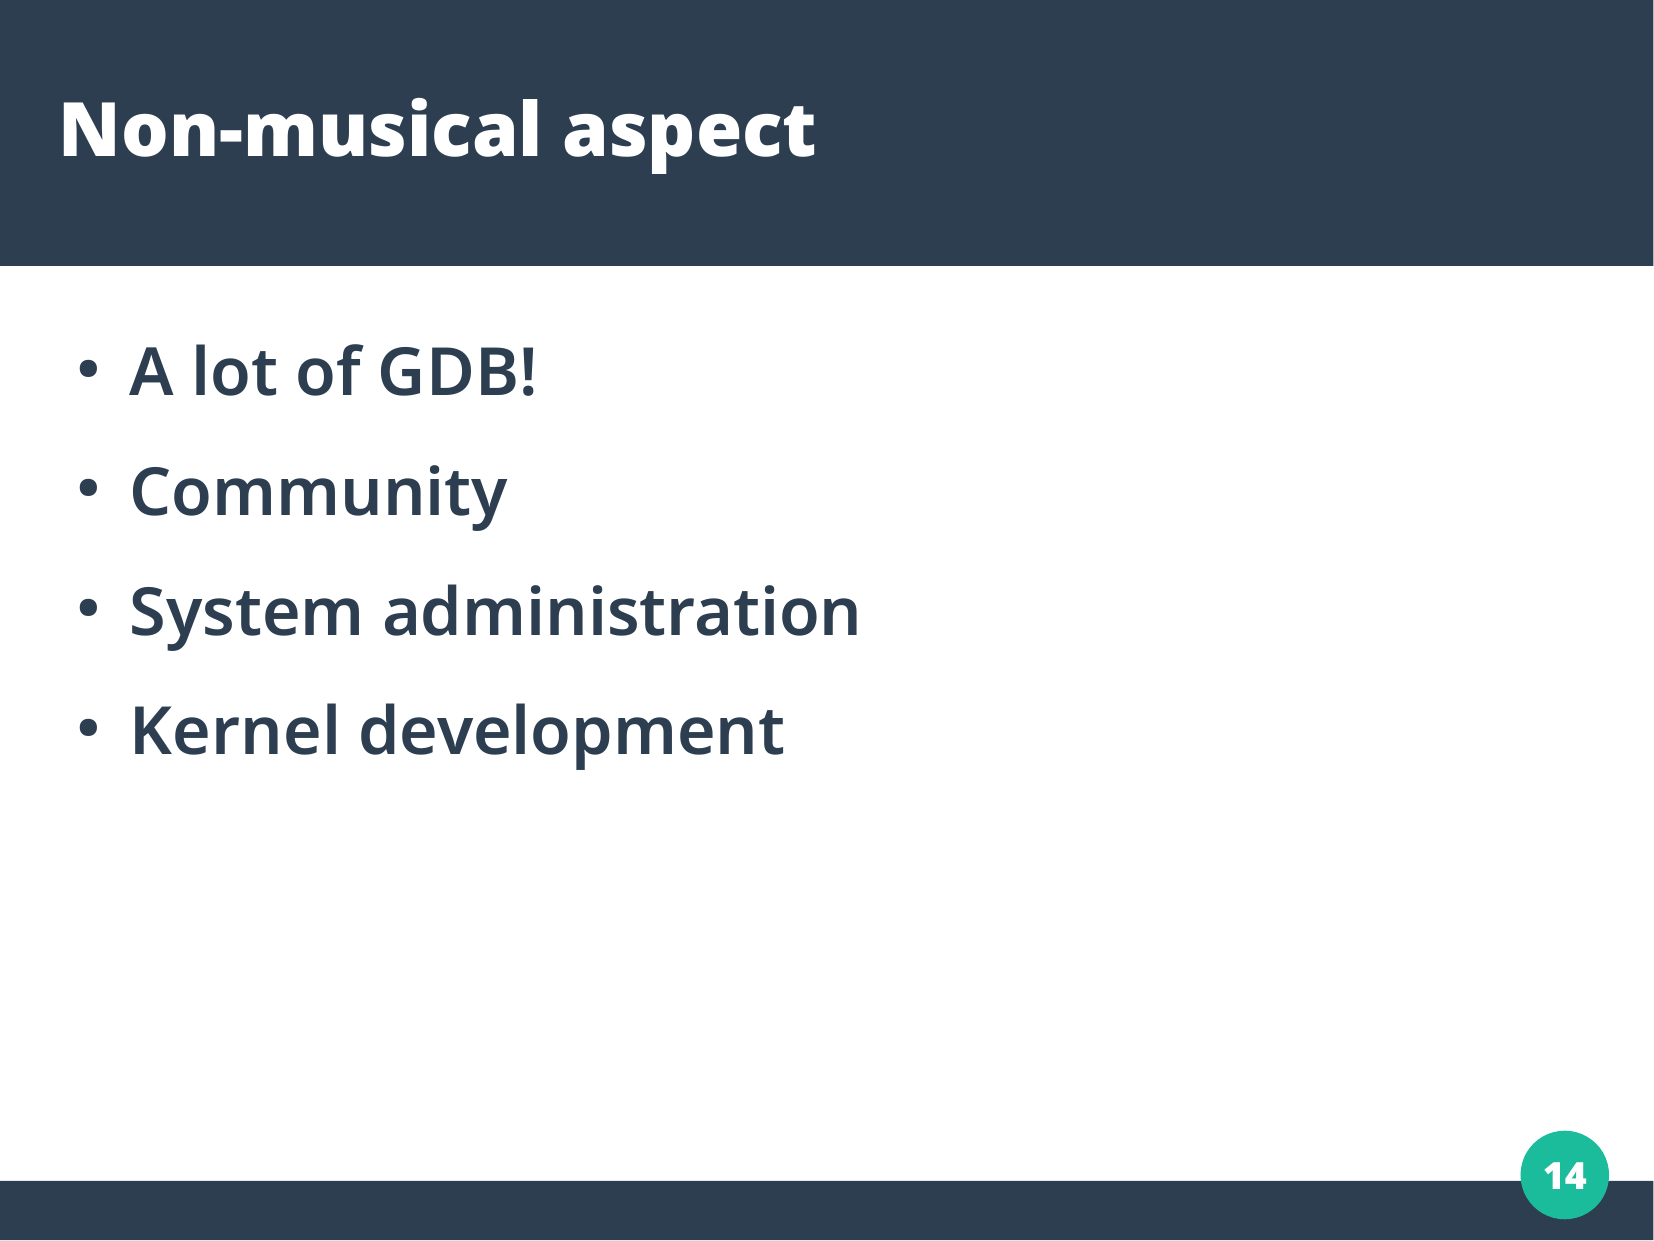

# Non-musical aspect
A lot of GDB!
Community
System administration
Kernel development
14